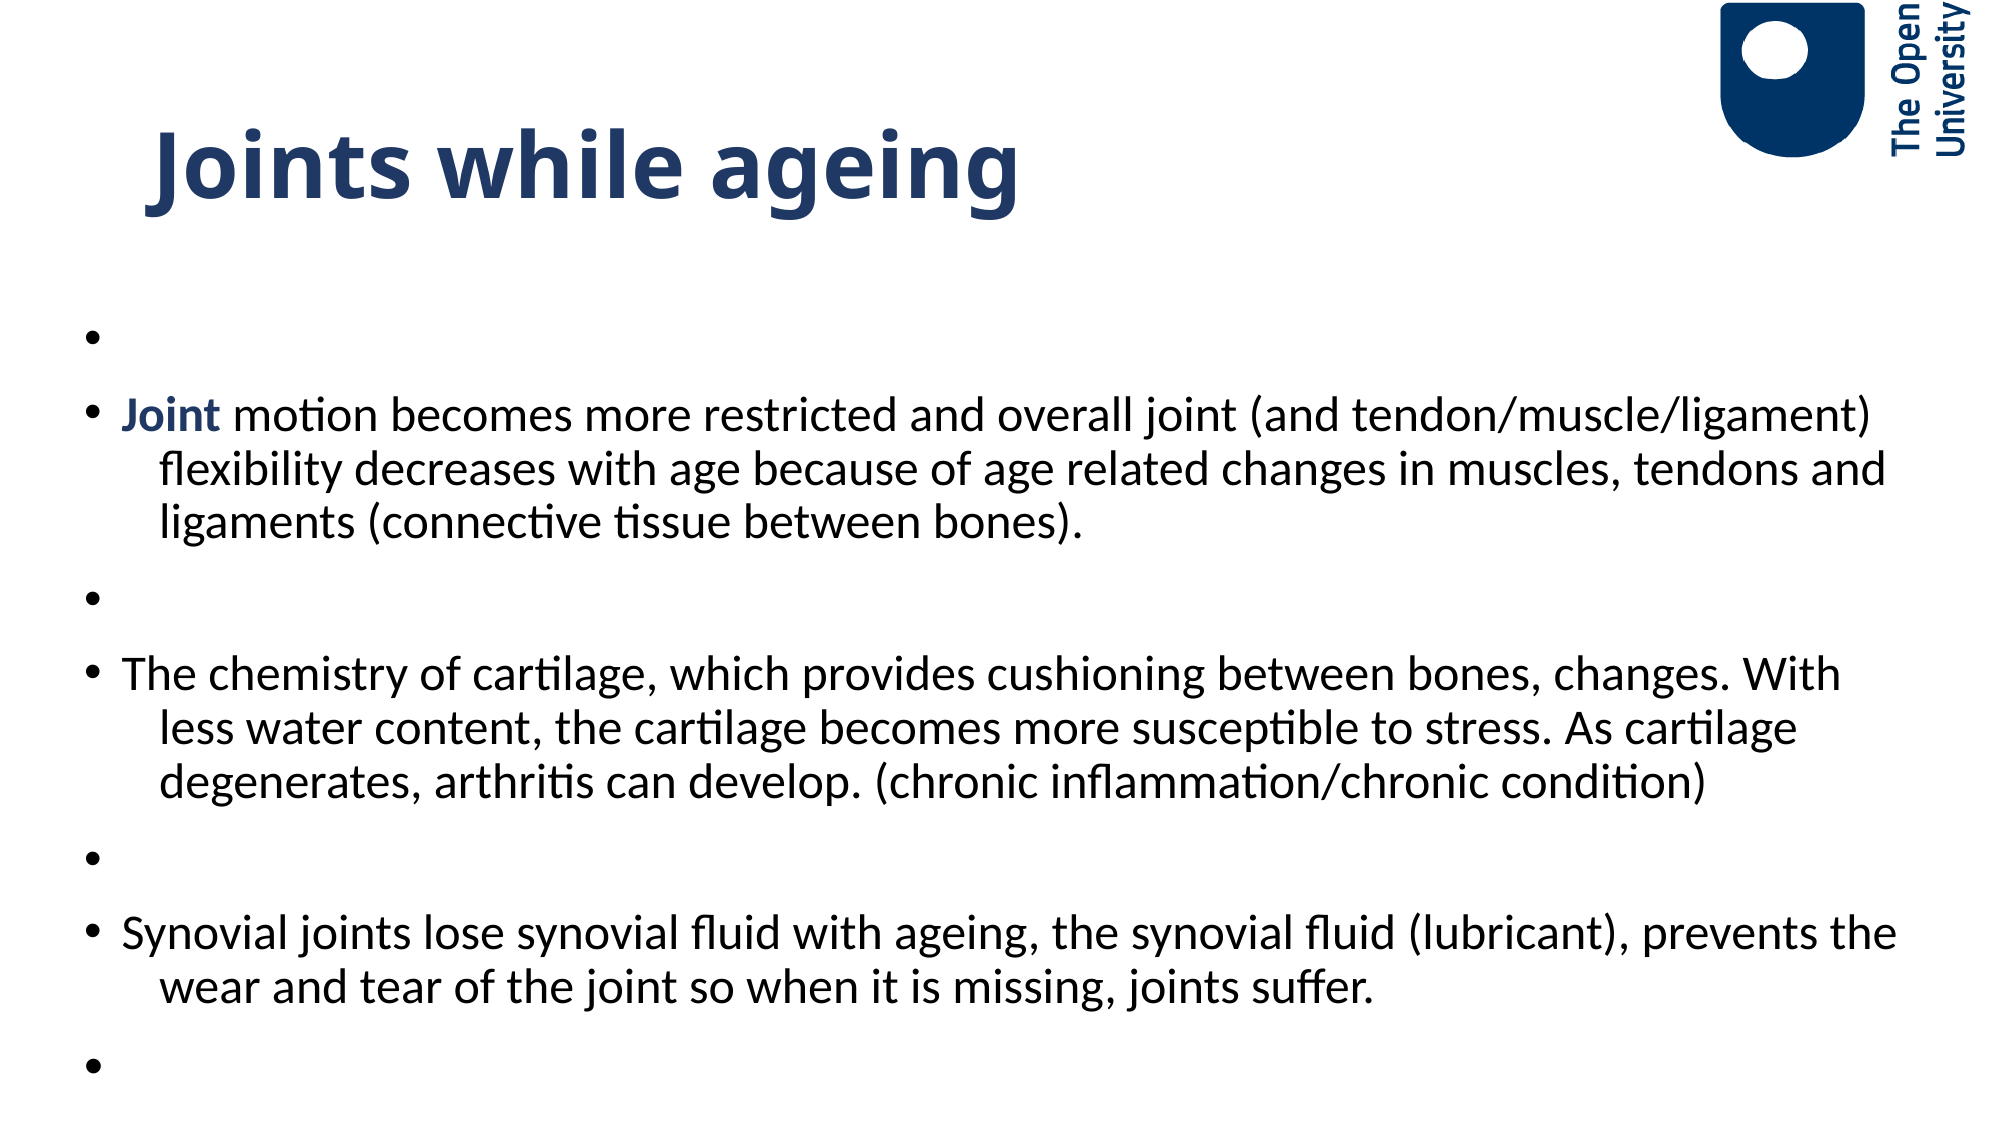

# Joints while ageing
Joint motion becomes more restricted and overall joint (and tendon/muscle/ligament) flexibility decreases with age because of age related changes in muscles, tendons and ligaments (connective tissue between bones).
The chemistry of cartilage, which provides cushioning between bones, changes. With less water content, the cartilage becomes more susceptible to stress. As cartilage degenerates, arthritis can develop. (chronic inflammation/chronic condition)
Synovial joints lose synovial fluid with ageing, the synovial fluid (lubricant), prevents the wear and tear of the joint so when it is missing, joints suffer.